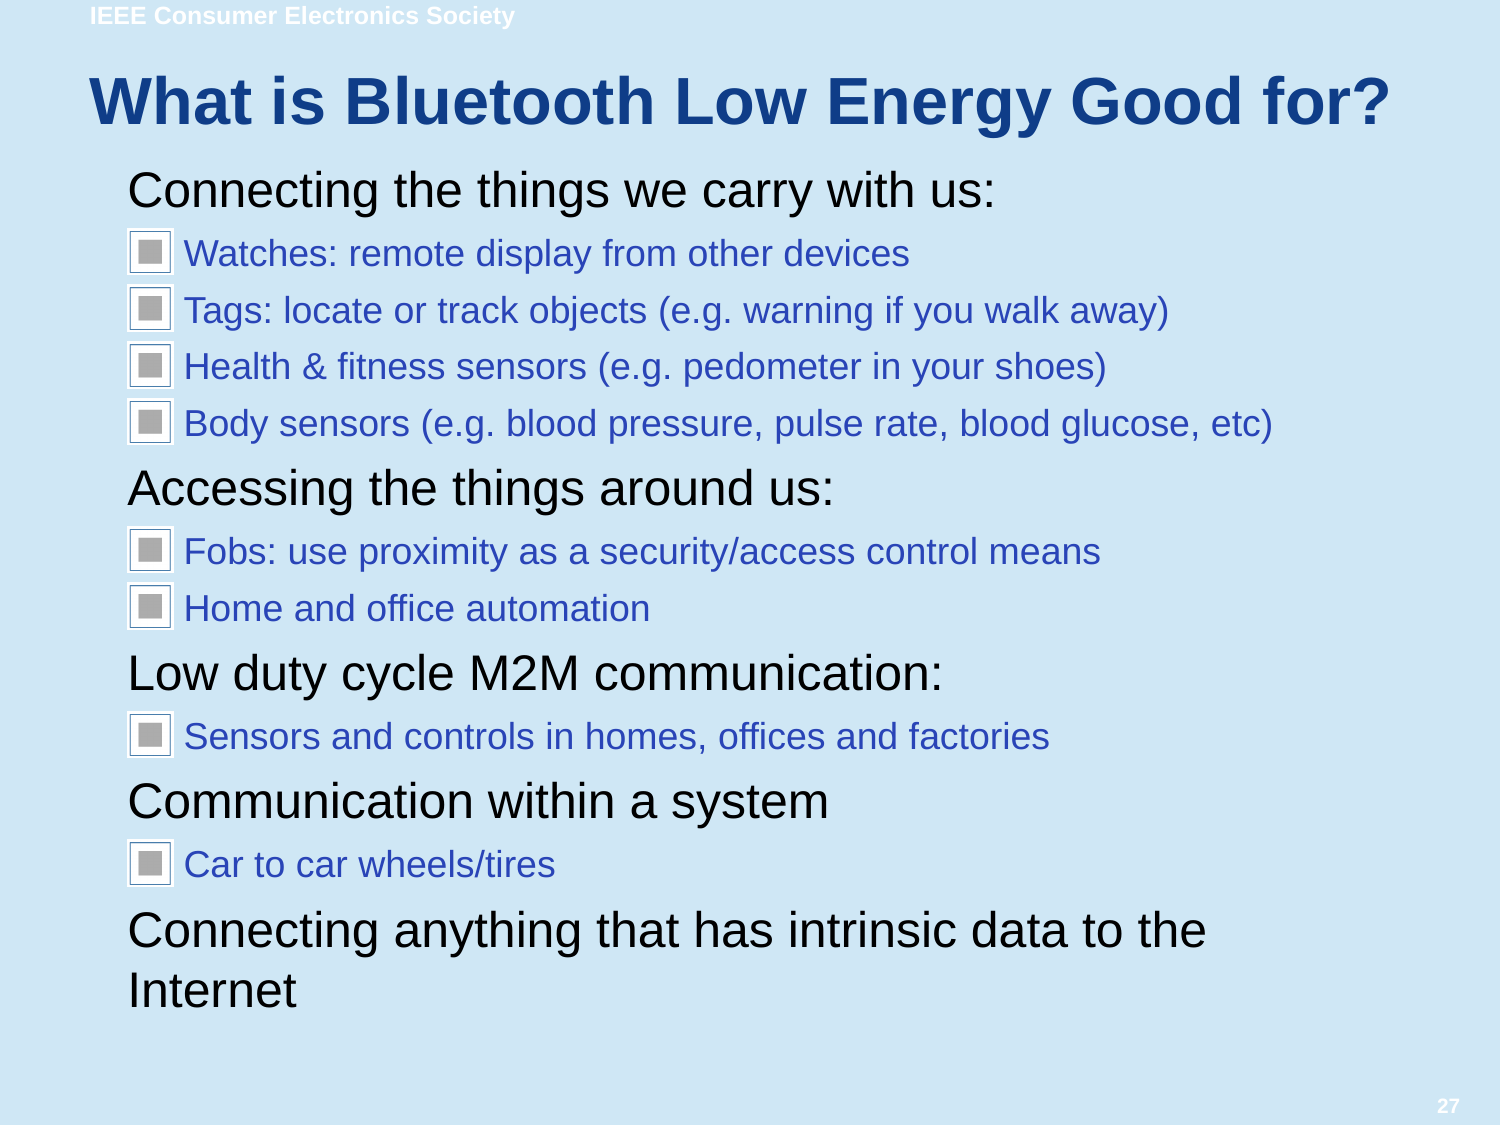

# What is Bluetooth Low Energy Good for?
Connecting the things we carry with us:
Watches: remote display from other devices
Tags: locate or track objects (e.g. warning if you walk away)
Health & fitness sensors (e.g. pedometer in your shoes)
Body sensors (e.g. blood pressure, pulse rate, blood glucose, etc)
Accessing the things around us:
Fobs: use proximity as a security/access control means
Home and office automation
Low duty cycle M2M communication:
Sensors and controls in homes, offices and factories
Communication within a system
Car to car wheels/tires
Connecting anything that has intrinsic data to the Internet